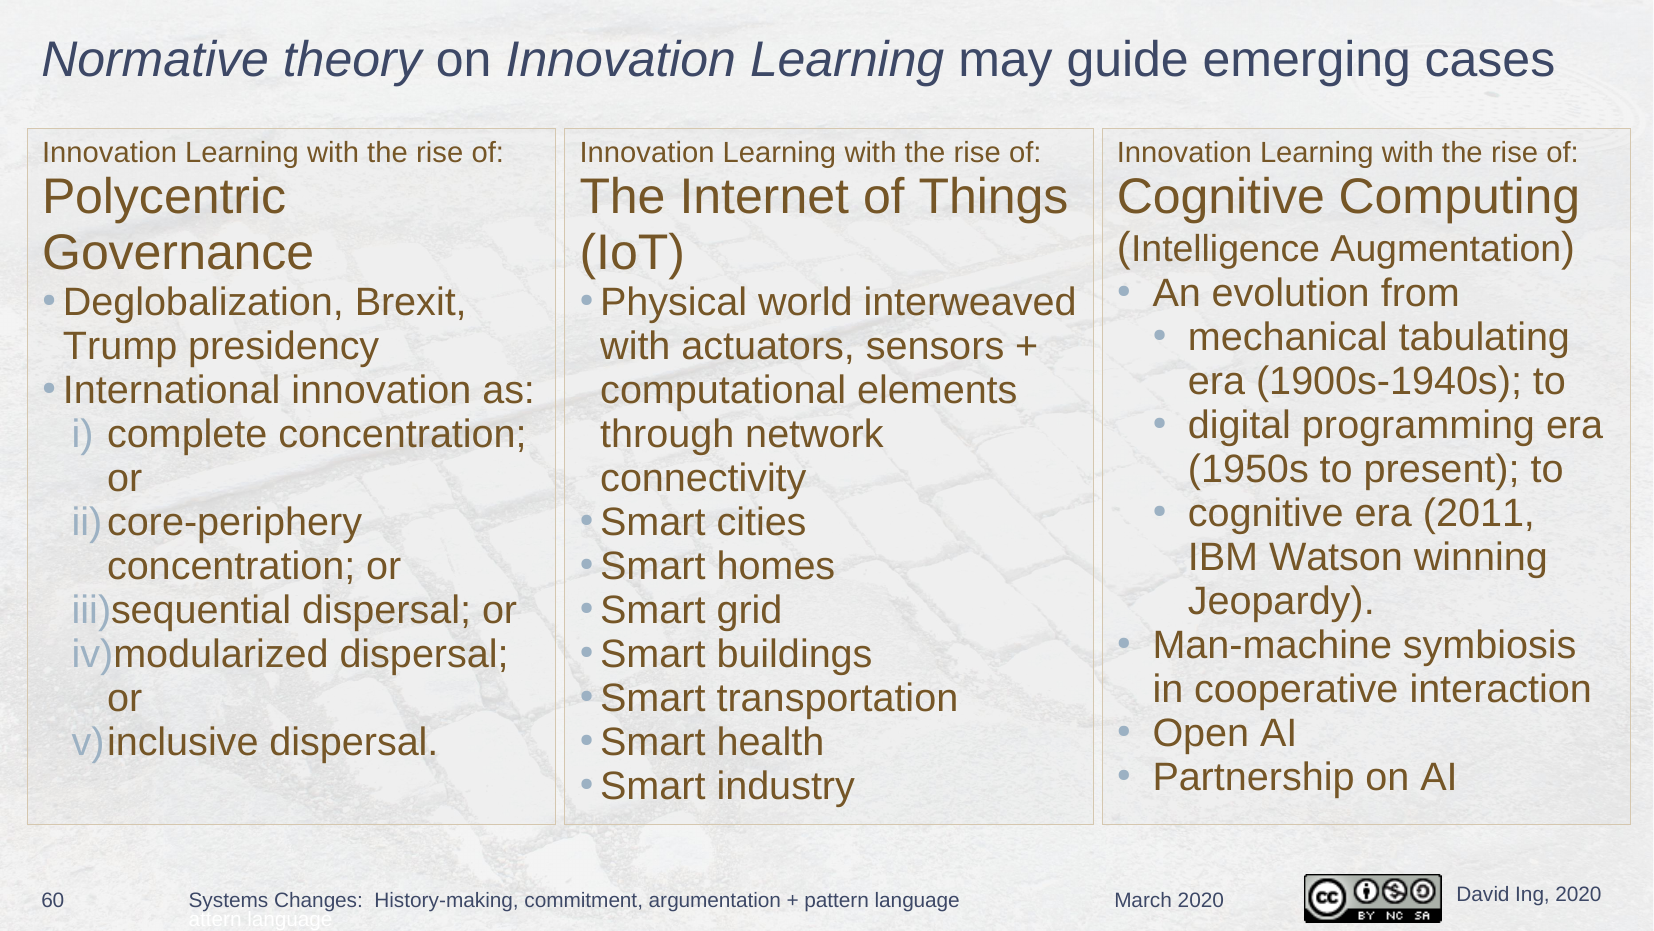

# Normative theory on Innovation Learning may guide emerging cases
Innovation Learning with the rise of:
Polycentric Governance
Deglobalization, Brexit, Trump presidency
International innovation as:
complete concentration; or
core-periphery concentration; or
sequential dispersal; or
modularized dispersal; or
inclusive dispersal.
Innovation Learning with the rise of:
The Internet of Things (IoT)
Physical world interweaved with actuators, sensors + computational elements through network connectivity
Smart cities
Smart homes
Smart grid
Smart buildings
Smart transportation
Smart health
Smart industry
Innovation Learning with the rise of:
Cognitive Computing (Intelligence Augmentation)
An evolution from
mechanical tabulating era (1900s-1940s); to
digital programming era (1950s to present); to
cognitive era (2011, IBM Watson winning Jeopardy).
Man-machine symbiosis in cooperative interaction
Open AI
Partnership on AI
Systems Changes: History-making, commitment, argumentation + pattern language
March 2020